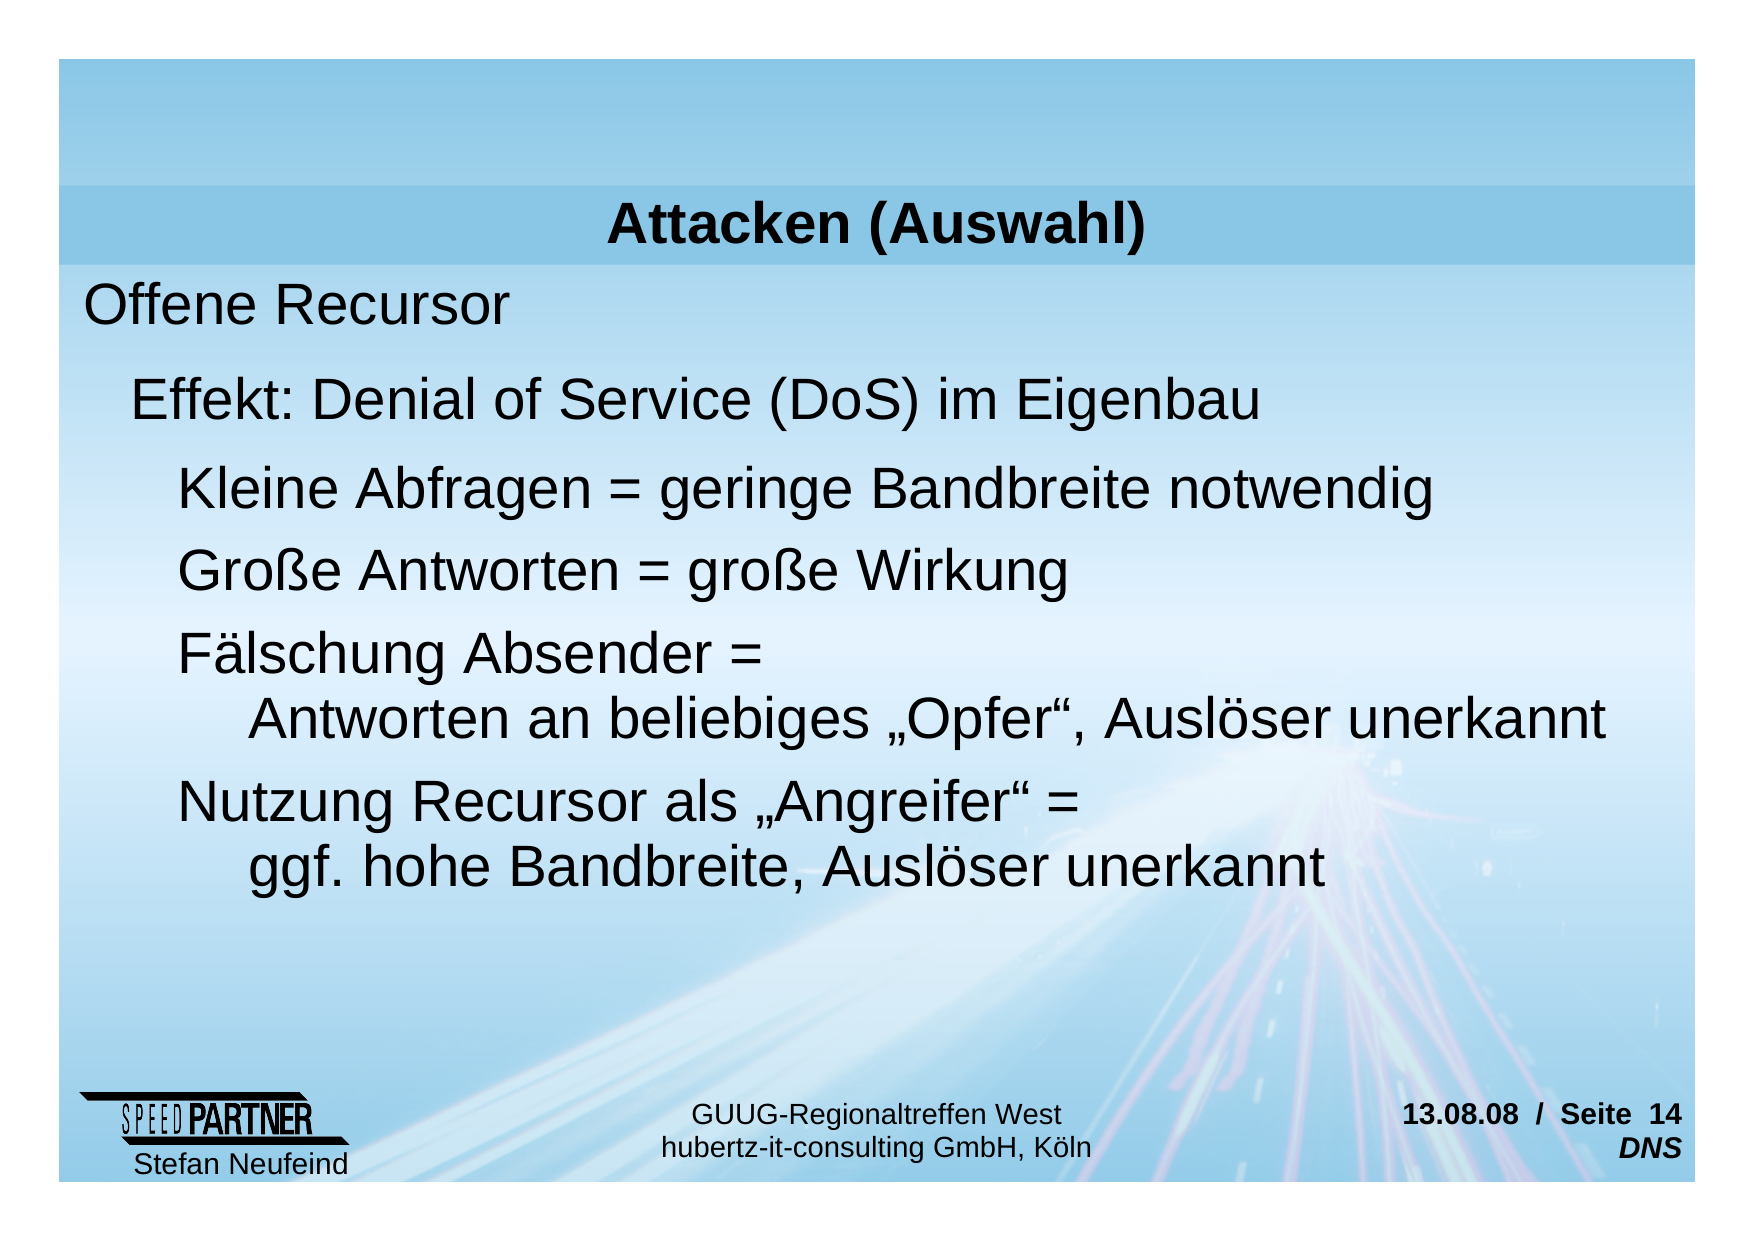

# Attacken (Auswahl)
Offene Recursor
Effekt: Denial of Service (DoS) im Eigenbau
Kleine Abfragen = geringe Bandbreite notwendig
Große Antworten = große Wirkung
Fälschung Absender =
Antworten an beliebiges „Opfer“, Auslöser unerkannt
Nutzung Recursor als „Angreifer“ =
ggf. hohe Bandbreite, Auslöser unerkannt